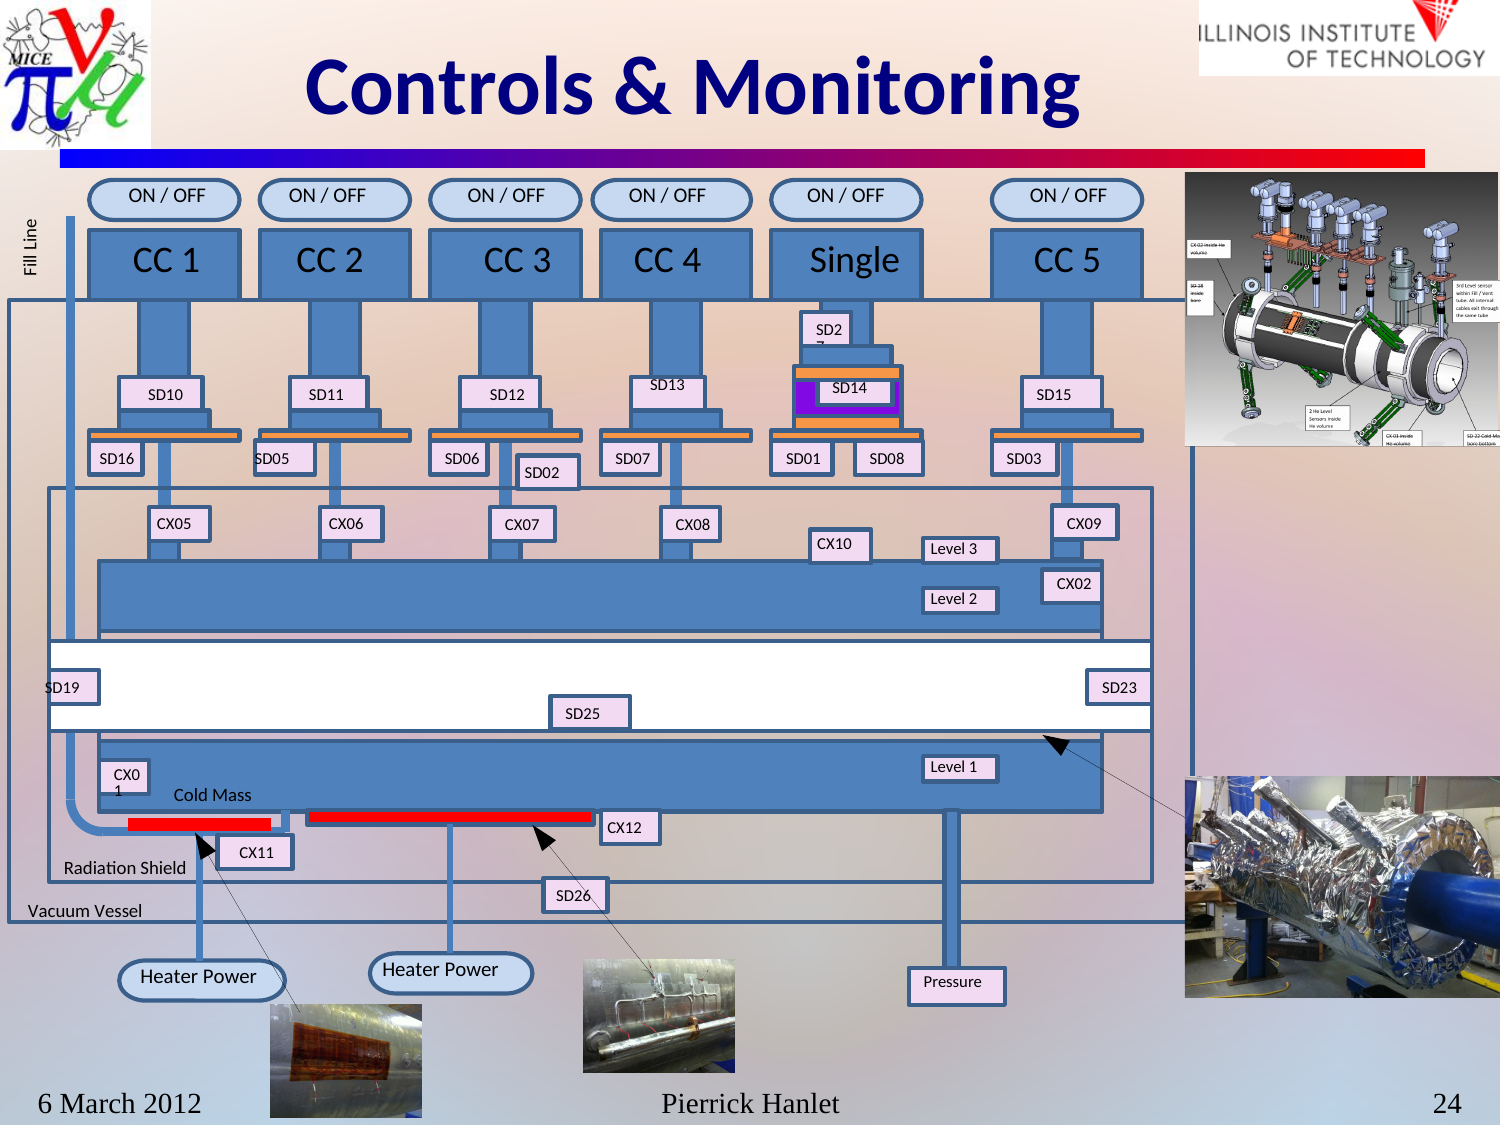

# Controls & Monitoring
ON / OFF
ON / OFF
ON / OFF
ON / OFF
ON / OFF
ON / OFF
Fill Line
CC 1
CC 2
CC 3
CC 4
Single
CC 5
SD27
SD13
SD14
SD10
SD11
SD12
SD15
SD06
SD07
SD01
SD03
SD16
SD05
SD08
SD02
CX05
CX06
CX09
CX07
CX08
CX10
Level 3
CX02
Level 2
SD19
SD23
SD25
Level 1
CX01
Cold Mass
CX12
CX11
Radiation Shield
SD26
Vacuum Vessel
Heater Power
Heater Power
Pressure
24